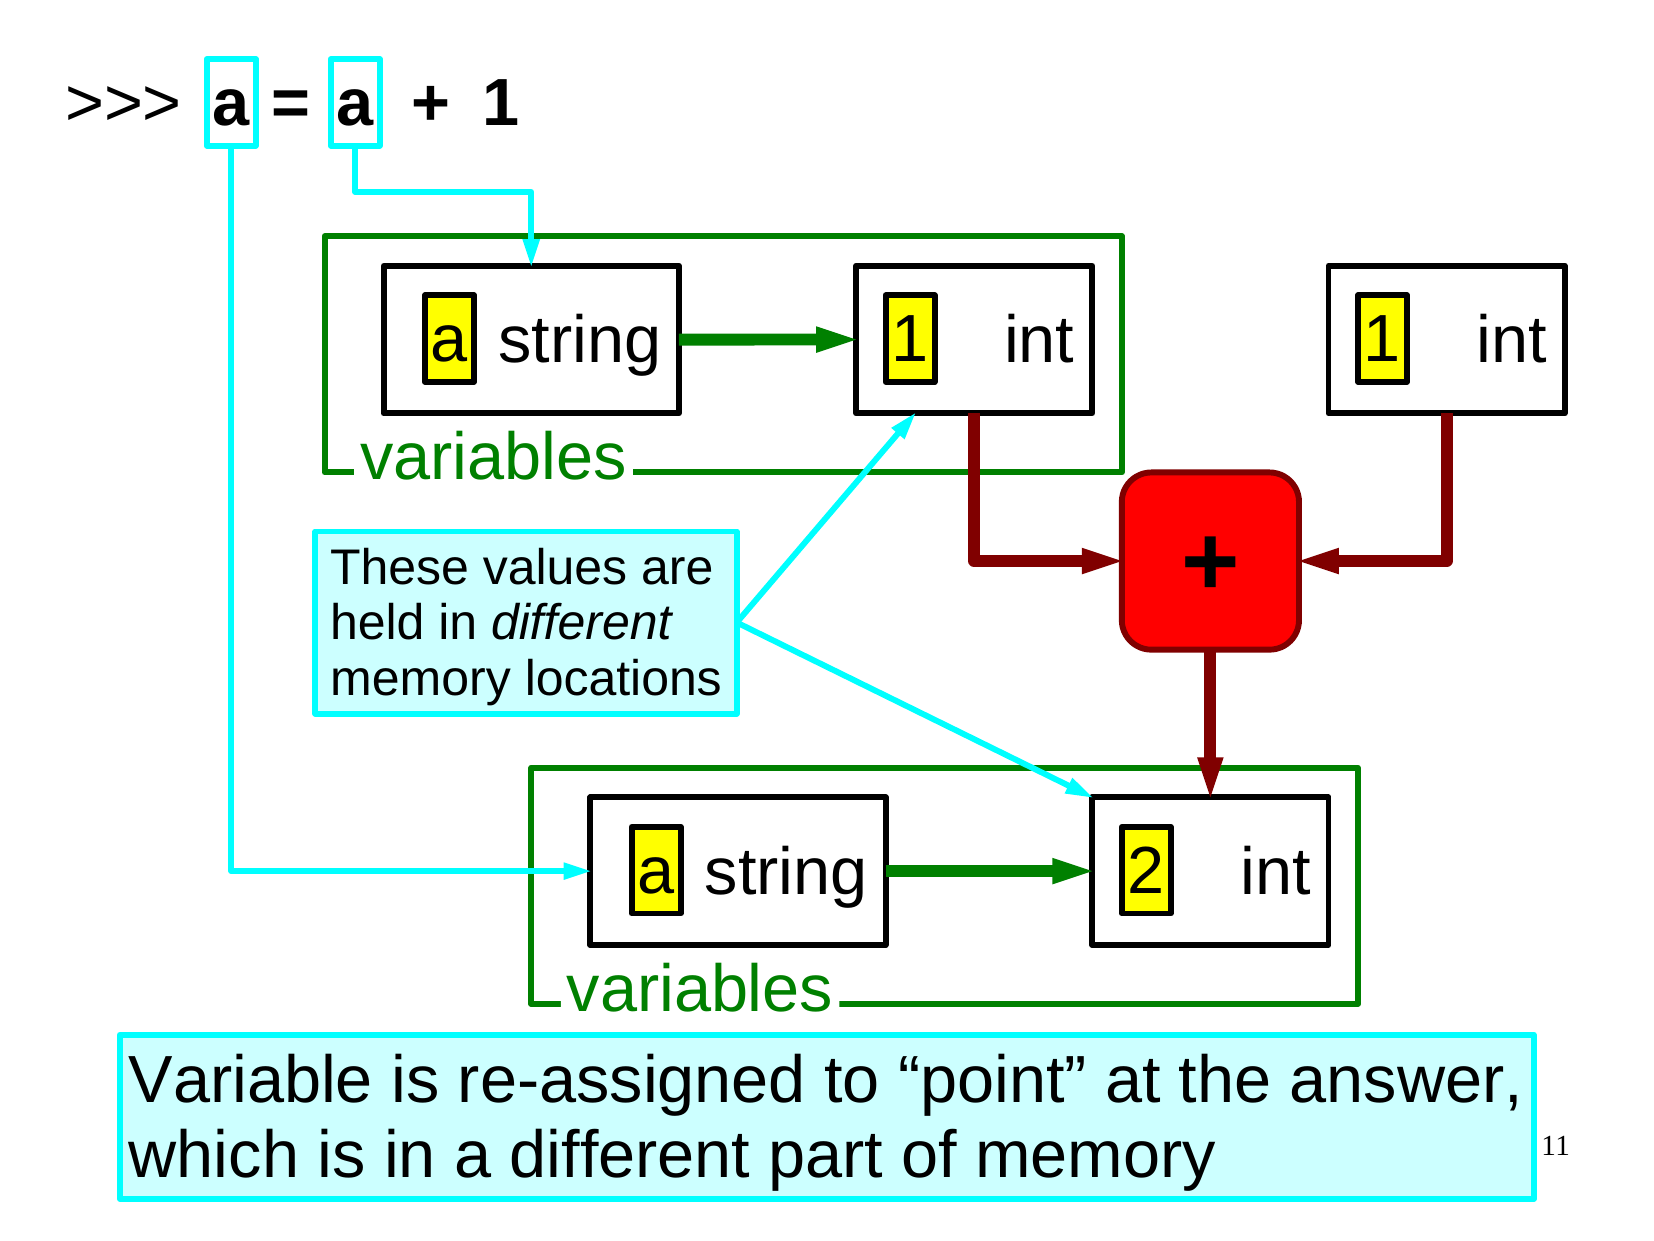

a
=
a
+
1
>>>
int
int
string
a
1
1
variables
+
These values are
held in different
memory locations
string
int
a
2
variables
Variable is re-assigned to “point” at the answer,
which is in a different part of memory
11